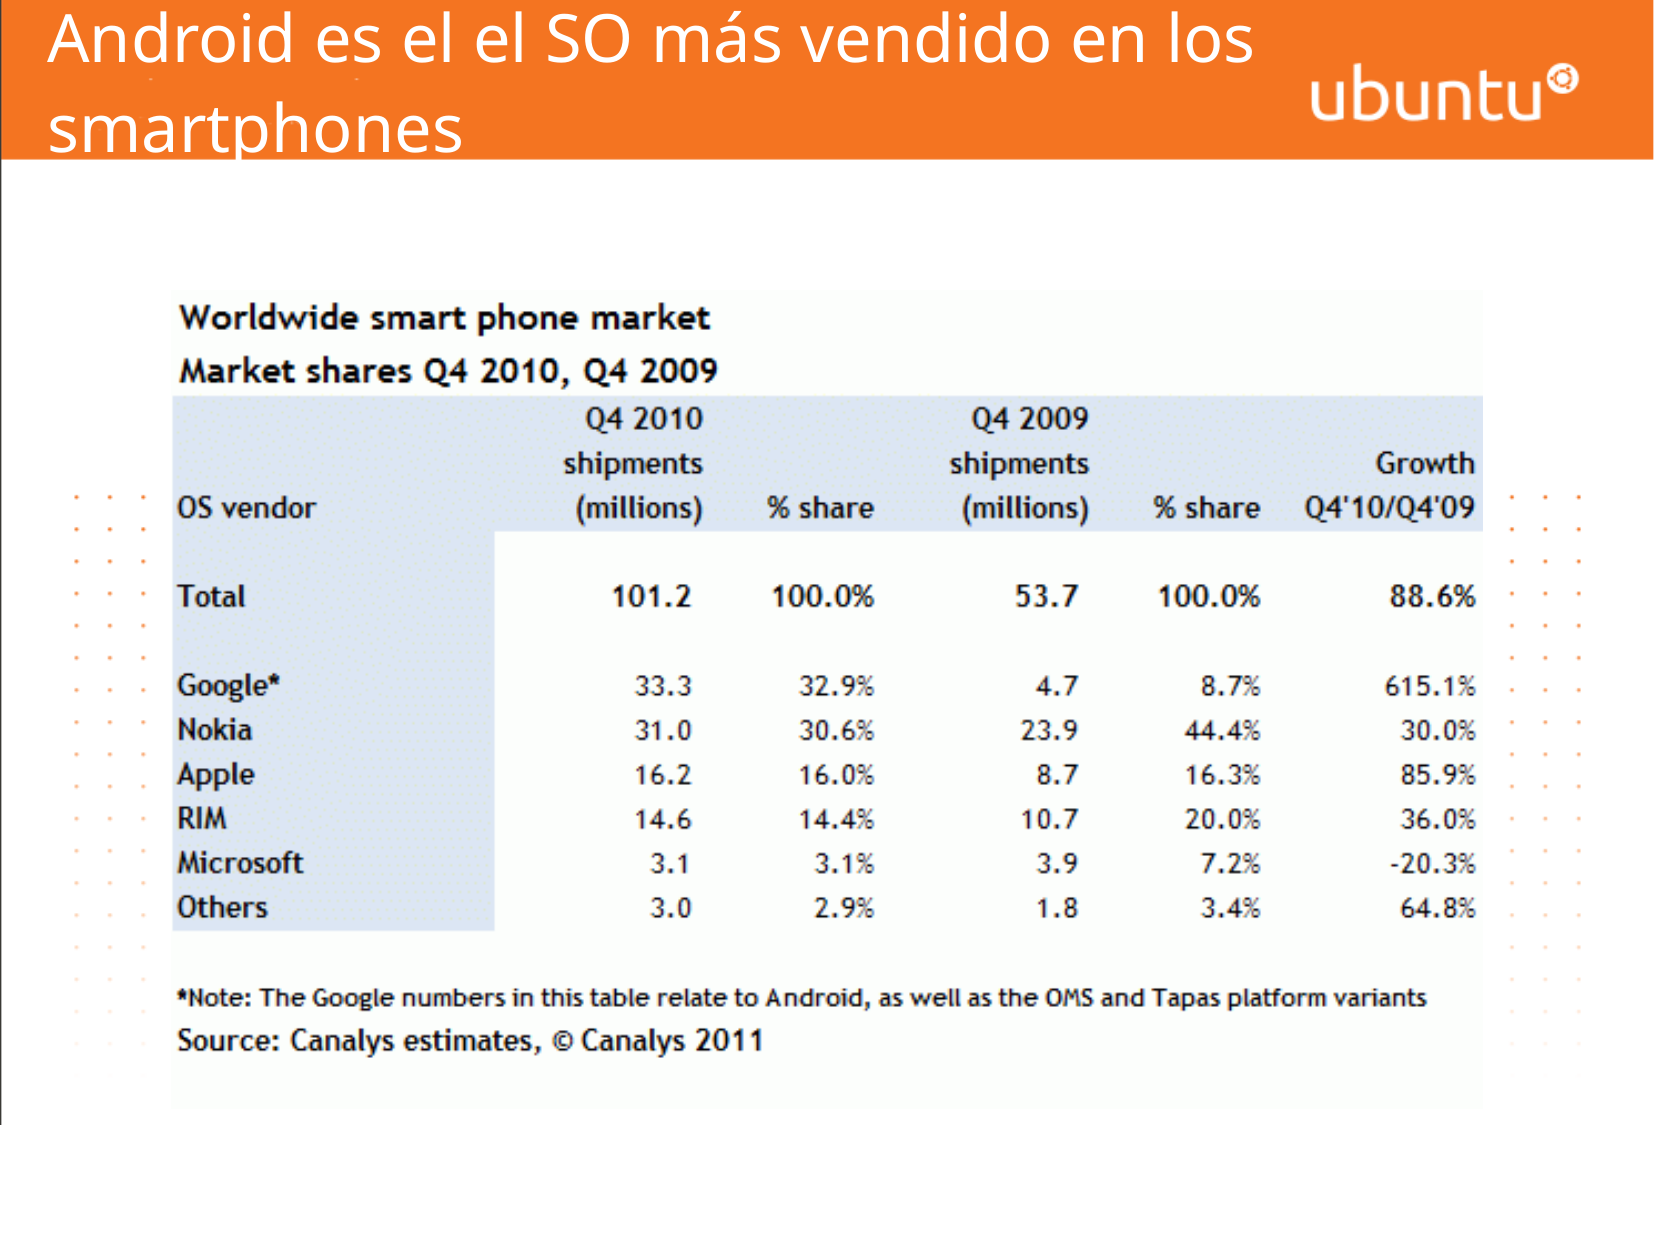

# Android es el el SO más vendido en los smartphones